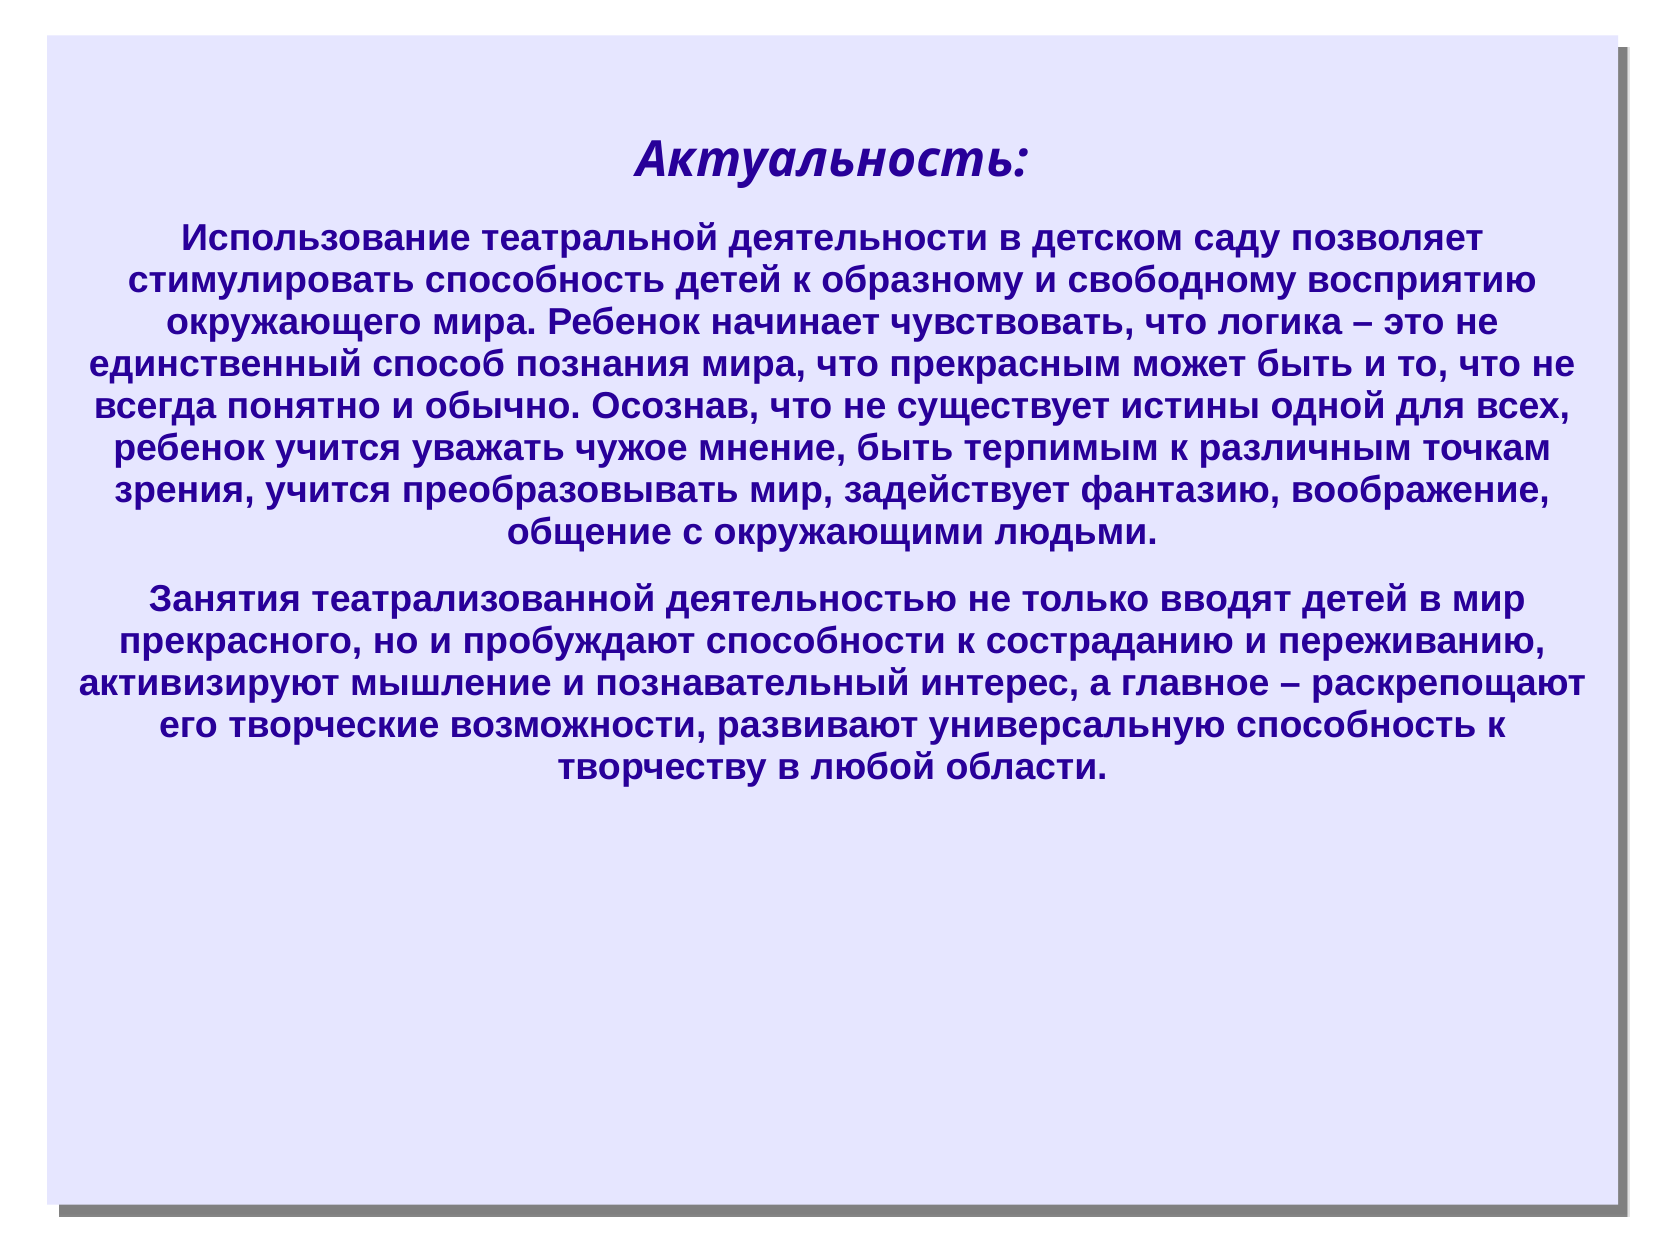

Актуальность:
Использование театральной деятельности в детском саду позволяет стимулировать способность детей к образному и свободному восприятию окружающего мира. Ребенок начинает чувствовать, что логика – это не единственный способ познания мира, что прекрасным может быть и то, что не всегда понятно и обычно. Осознав, что не существует истины одной для всех, ребенок учится уважать чужое мнение, быть терпимым к различным точкам зрения, учится преобразовывать мир, задействует фантазию, воображение, общение с окружающими людьми.
 Занятия театрализованной деятельностью не только вводят детей в мир прекрасного, но и пробуждают способности к состраданию и переживанию, активизируют мышление и познавательный интерес, а главное – раскрепощают его творческие возможности, развивают универсальную способность к творчеству в любой области.